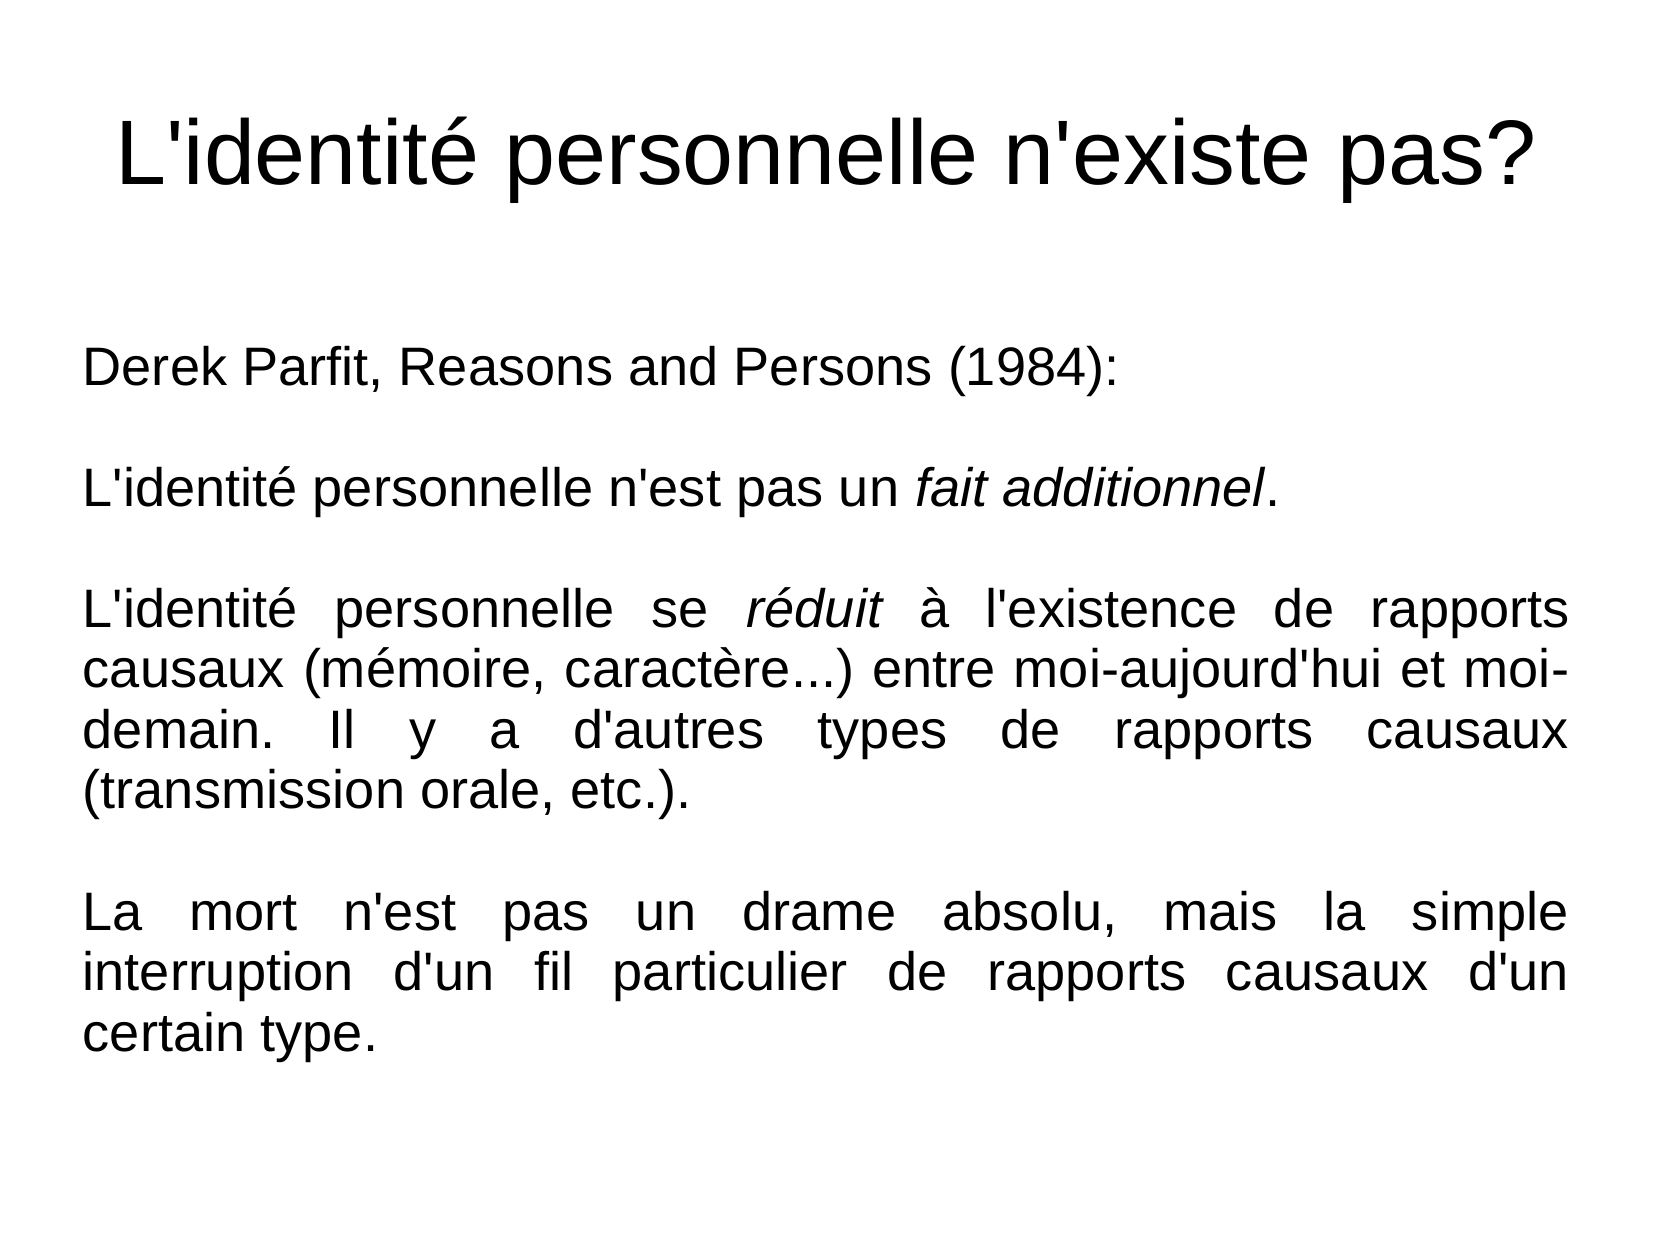

# L'identité personnelle n'existe pas?
Derek Parfit, Reasons and Persons (1984):
L'identité personnelle n'est pas un fait additionnel.
L'identité personnelle se réduit à l'existence de rapports causaux (mémoire, caractère...) entre moi-aujourd'hui et moi-demain. Il y a d'autres types de rapports causaux (transmission orale, etc.).
La mort n'est pas un drame absolu, mais la simple interruption d'un fil particulier de rapports causaux d'un certain type.